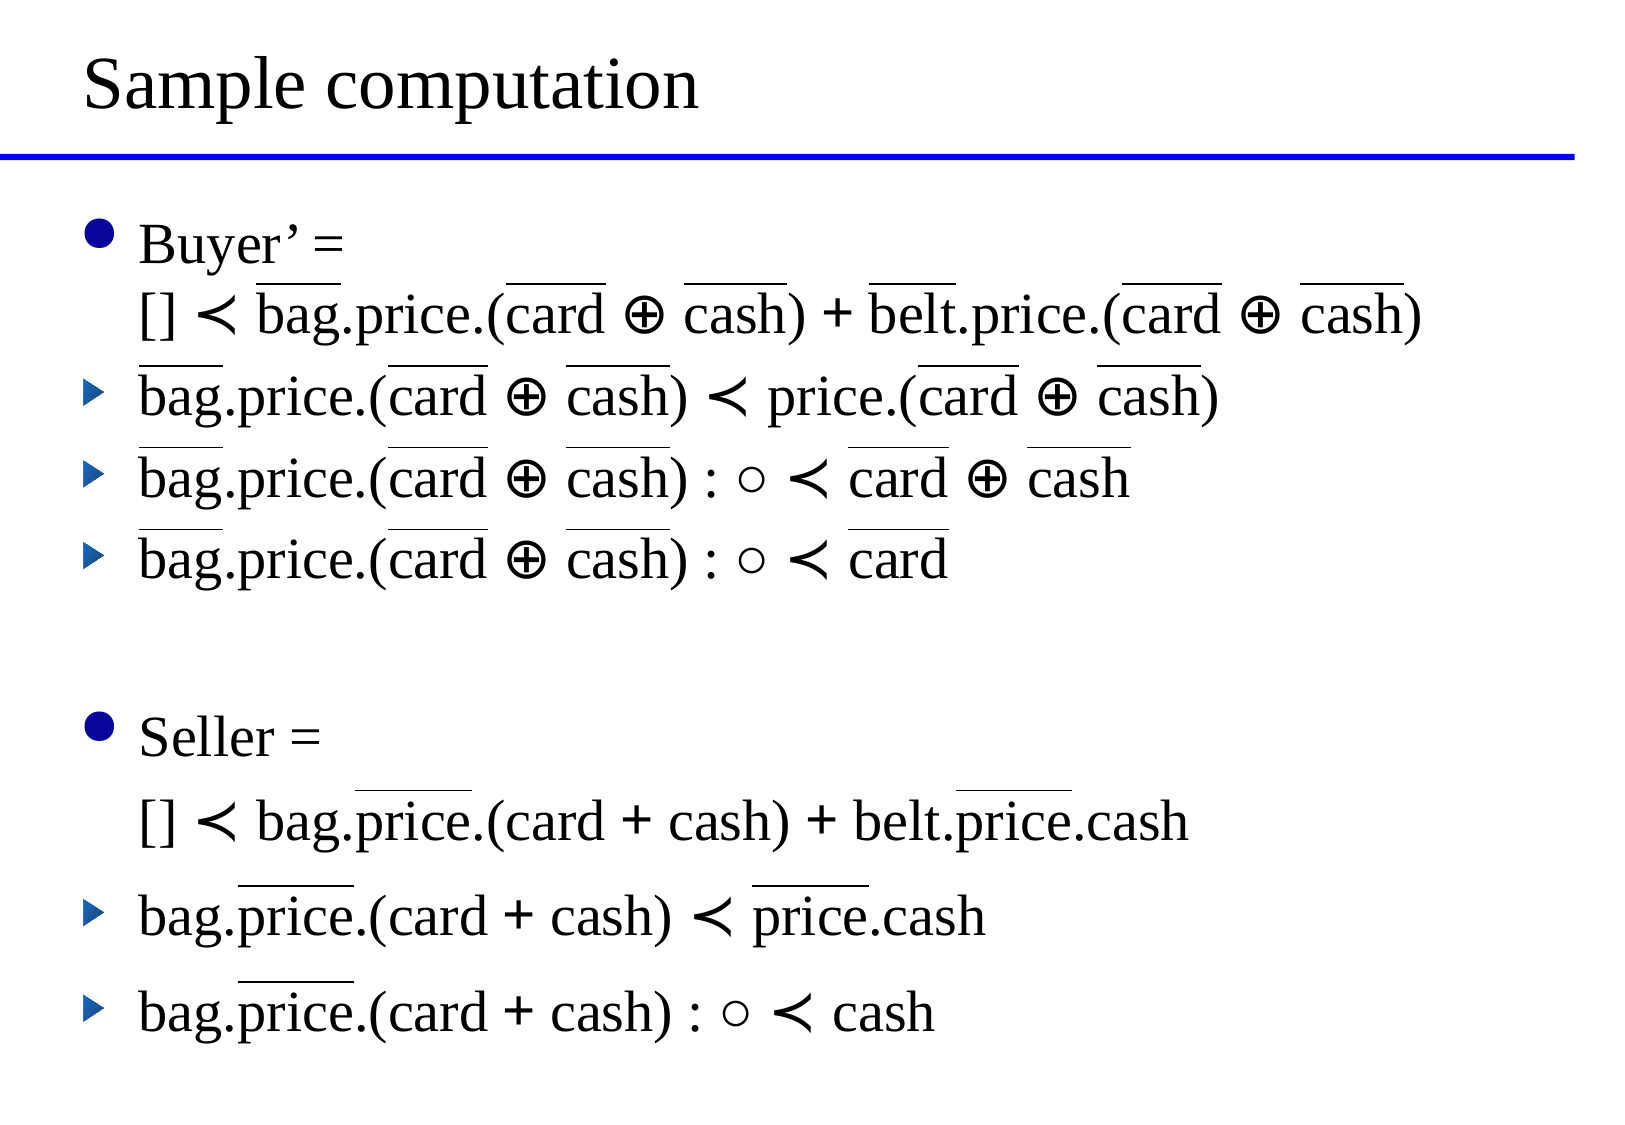

# Sample computation
Buyer’ =
[] ≺ bag.price.(card ⊕ cash) + belt.price.(card ⊕ cash)
bag.price.(card ⊕ cash) ≺ price.(card ⊕ cash)
bag.price.(card ⊕ cash) : ○ ≺ card ⊕ cash
bag.price.(card ⊕ cash) : ○ ≺ card
Seller =
[] ≺ bag.price.(card + cash) + belt.price.cash
bag.price.(card + cash) ≺ price.cash
bag.price.(card + cash) : ○ ≺ cash